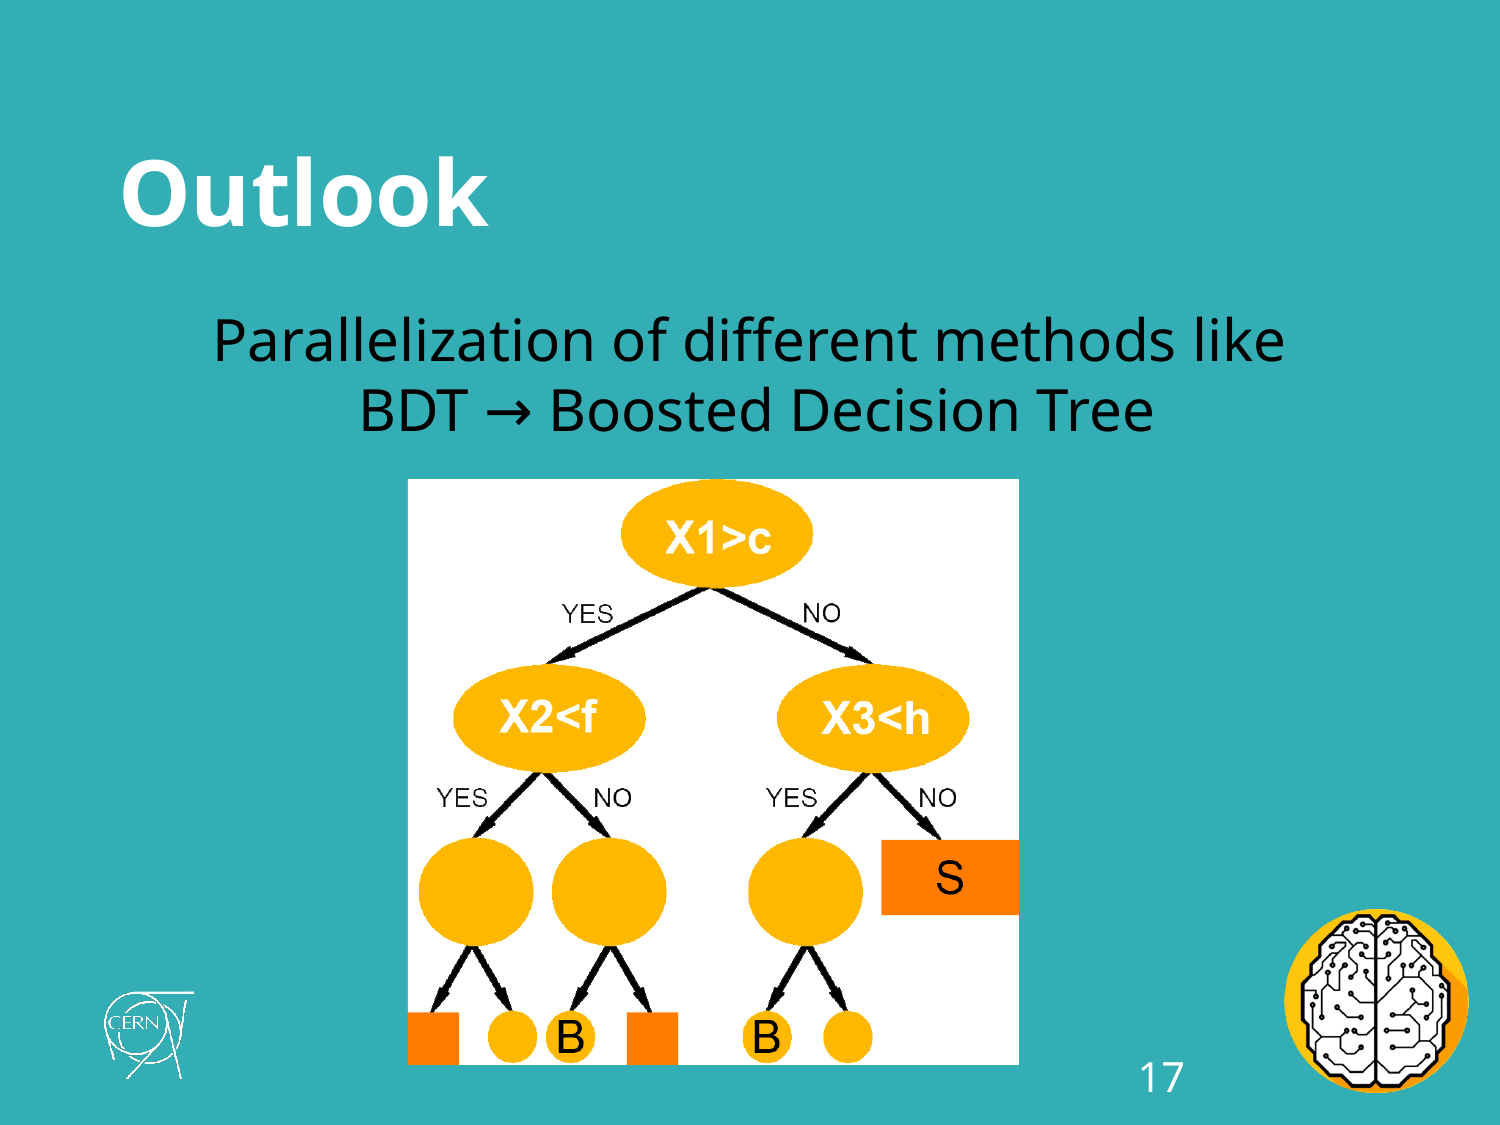

# Outlook
Parallelization of different methods like
BDT → Boosted Decision Tree